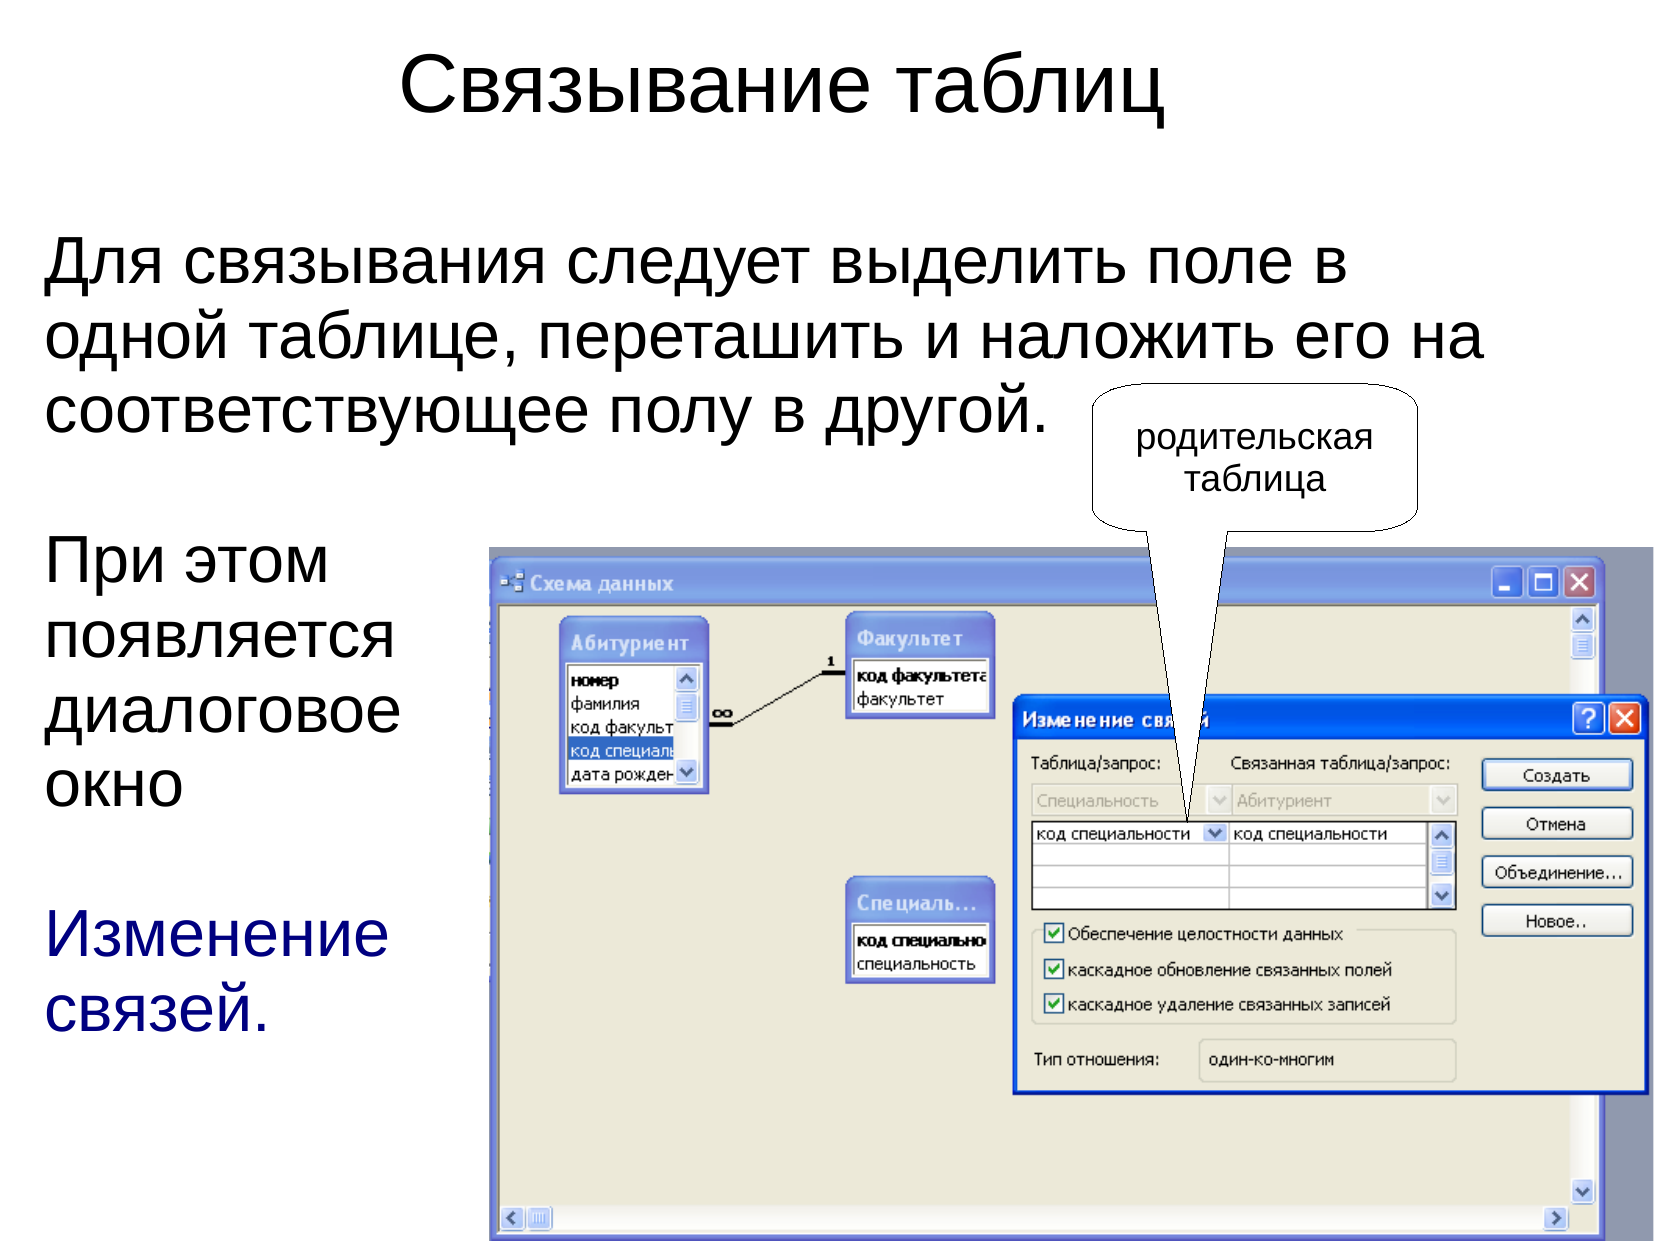

Связывание таблиц
Для связывания следует выделить поле в одной таблице, переташить и наложить его на соответствующее полу в другой.
При этом
появляется
диалоговое
окно
Изменение
связей.
родительская
таблица